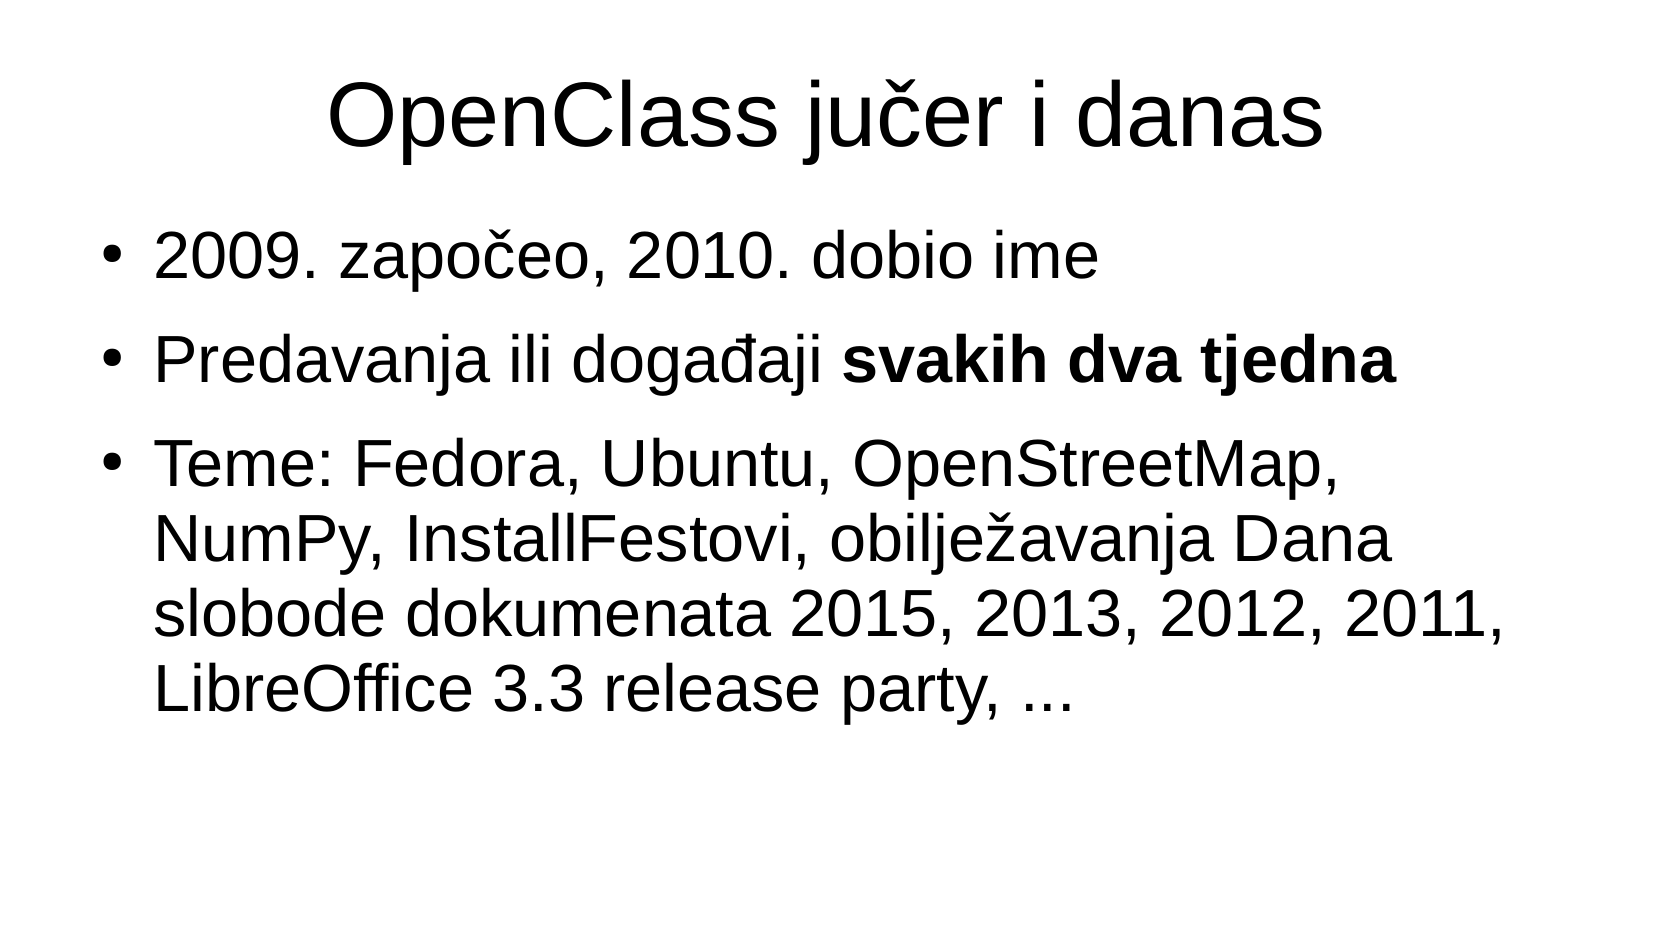

# OpenClass jučer i danas
2009. započeo, 2010. dobio ime
Predavanja ili događaji svakih dva tjedna
Teme: Fedora, Ubuntu, OpenStreetMap, NumPy, InstallFestovi, obilježavanja Dana slobode dokumenata 2015, 2013, 2012, 2011, LibreOffice 3.3 release party, ...